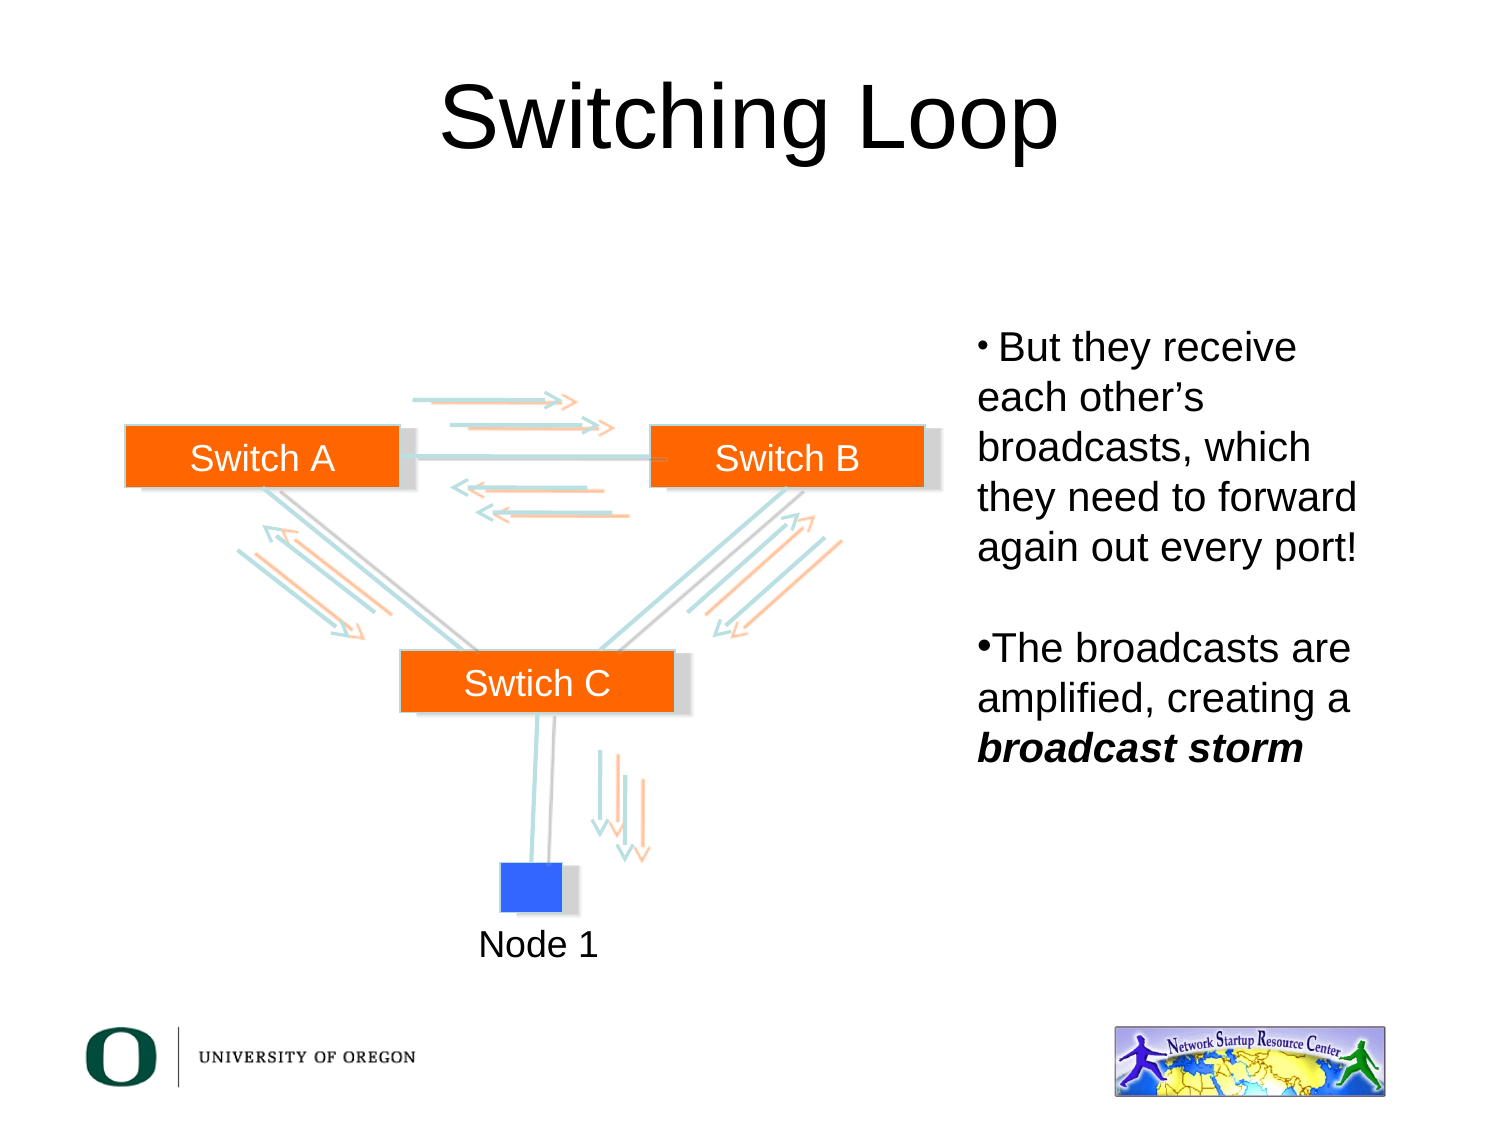

# Switching Loop
 But they receive each other’s broadcasts, which they need to forward again out every port!
The broadcasts are amplified, creating a broadcast storm
Switch A
Switch B
Swtich C
Node 1